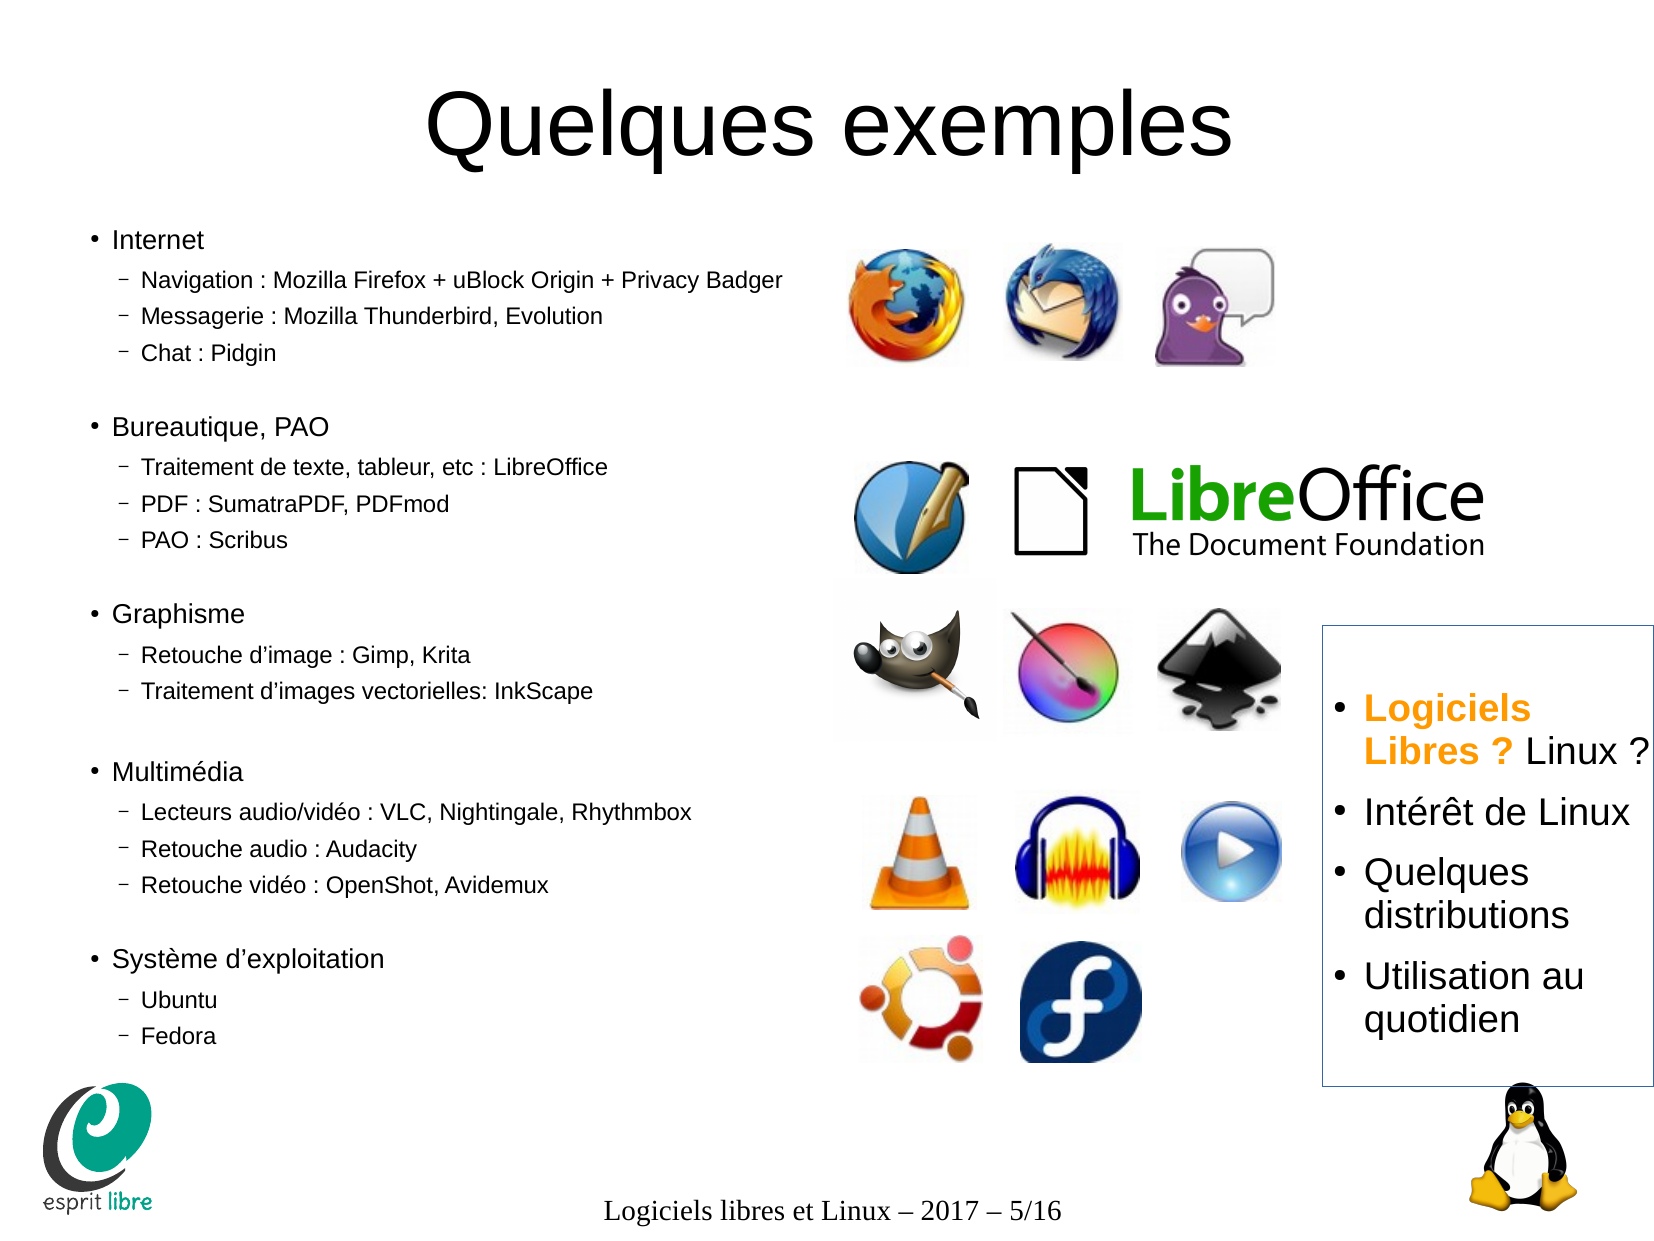

# Quelques exemples
Internet
Navigation : Mozilla Firefox + uBlock Origin + Privacy Badger
Messagerie : Mozilla Thunderbird, Evolution
Chat : Pidgin
Bureautique, PAO
Traitement de texte, tableur, etc : LibreOffice
PDF : SumatraPDF, PDFmod
PAO : Scribus
Graphisme
Retouche d’image : Gimp, Krita
Traitement d’images vectorielles: InkScape
Multimédia
Lecteurs audio/vidéo : VLC, Nightingale, Rhythmbox
Retouche audio : Audacity
Retouche vidéo : OpenShot, Avidemux
Système d’exploitation
Ubuntu
Fedora
Logiciels Libres ? Linux ?
Intérêt de Linux
Quelques distributions
Utilisation au quotidien